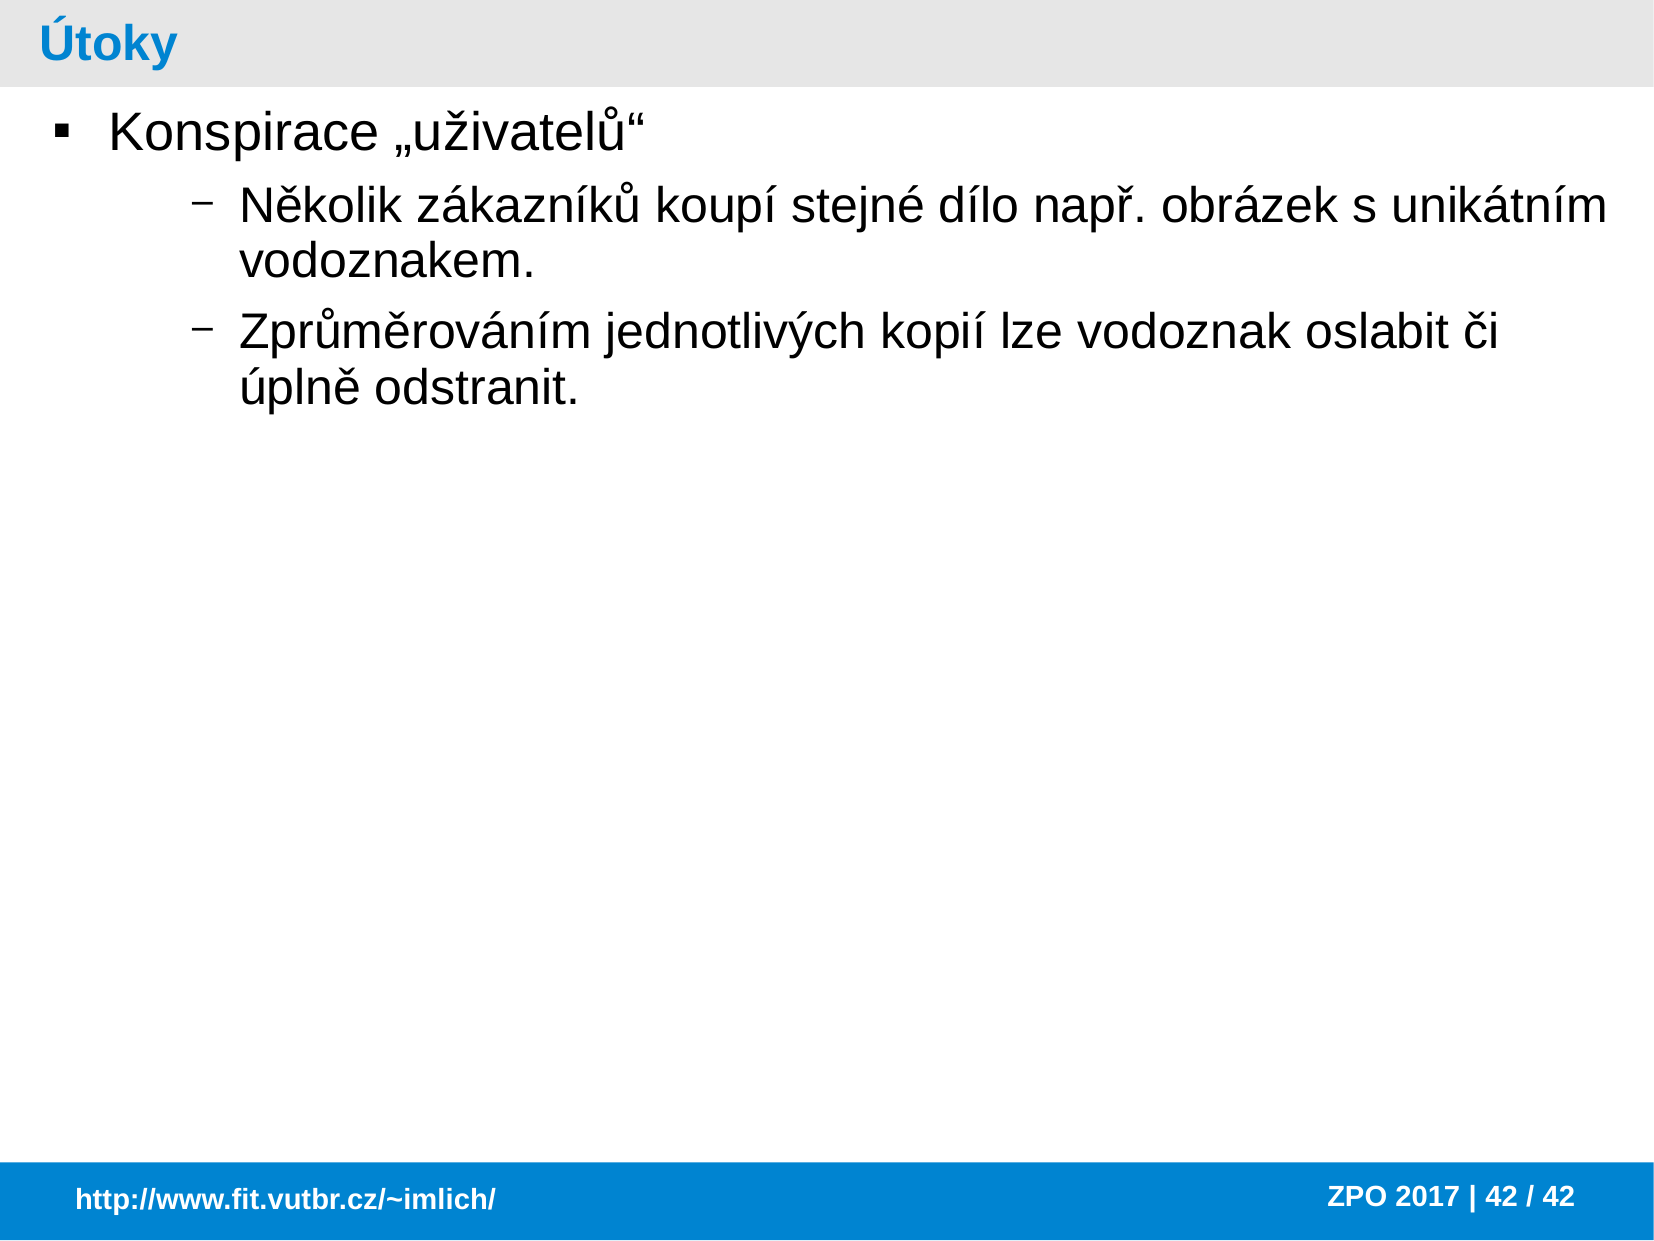

# Útoky
Konspirace „uživatelů“
Několik zákazníků koupí stejné dílo např. obrázek s unikátním vodoznakem.
Zprůměrováním jednotlivých kopií lze vodoznak oslabit či úplně odstranit.